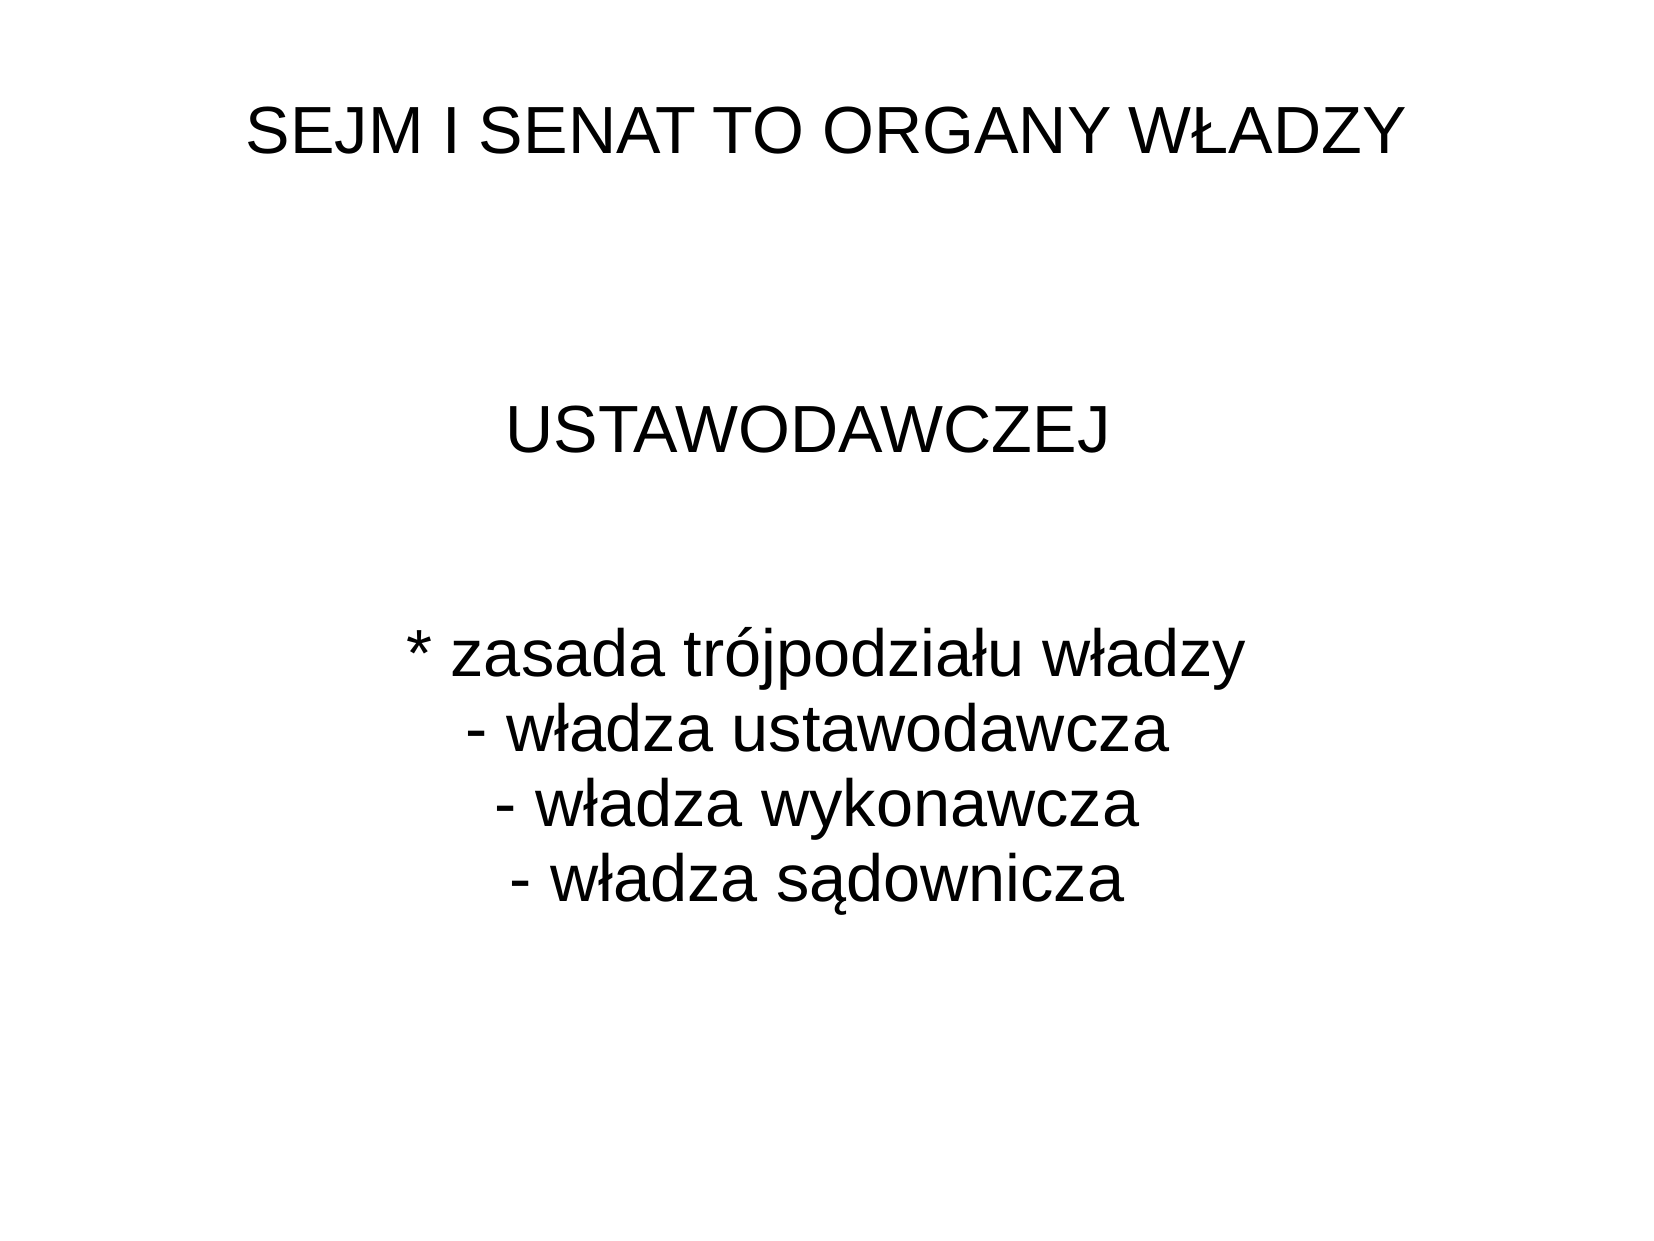

# SEJM I SENAT TO ORGANY WŁADZY
USTAWODAWCZEJ
* zasada trójpodziału władzy
- władza ustawodawcza
- władza wykonawcza
- władza sądownicza